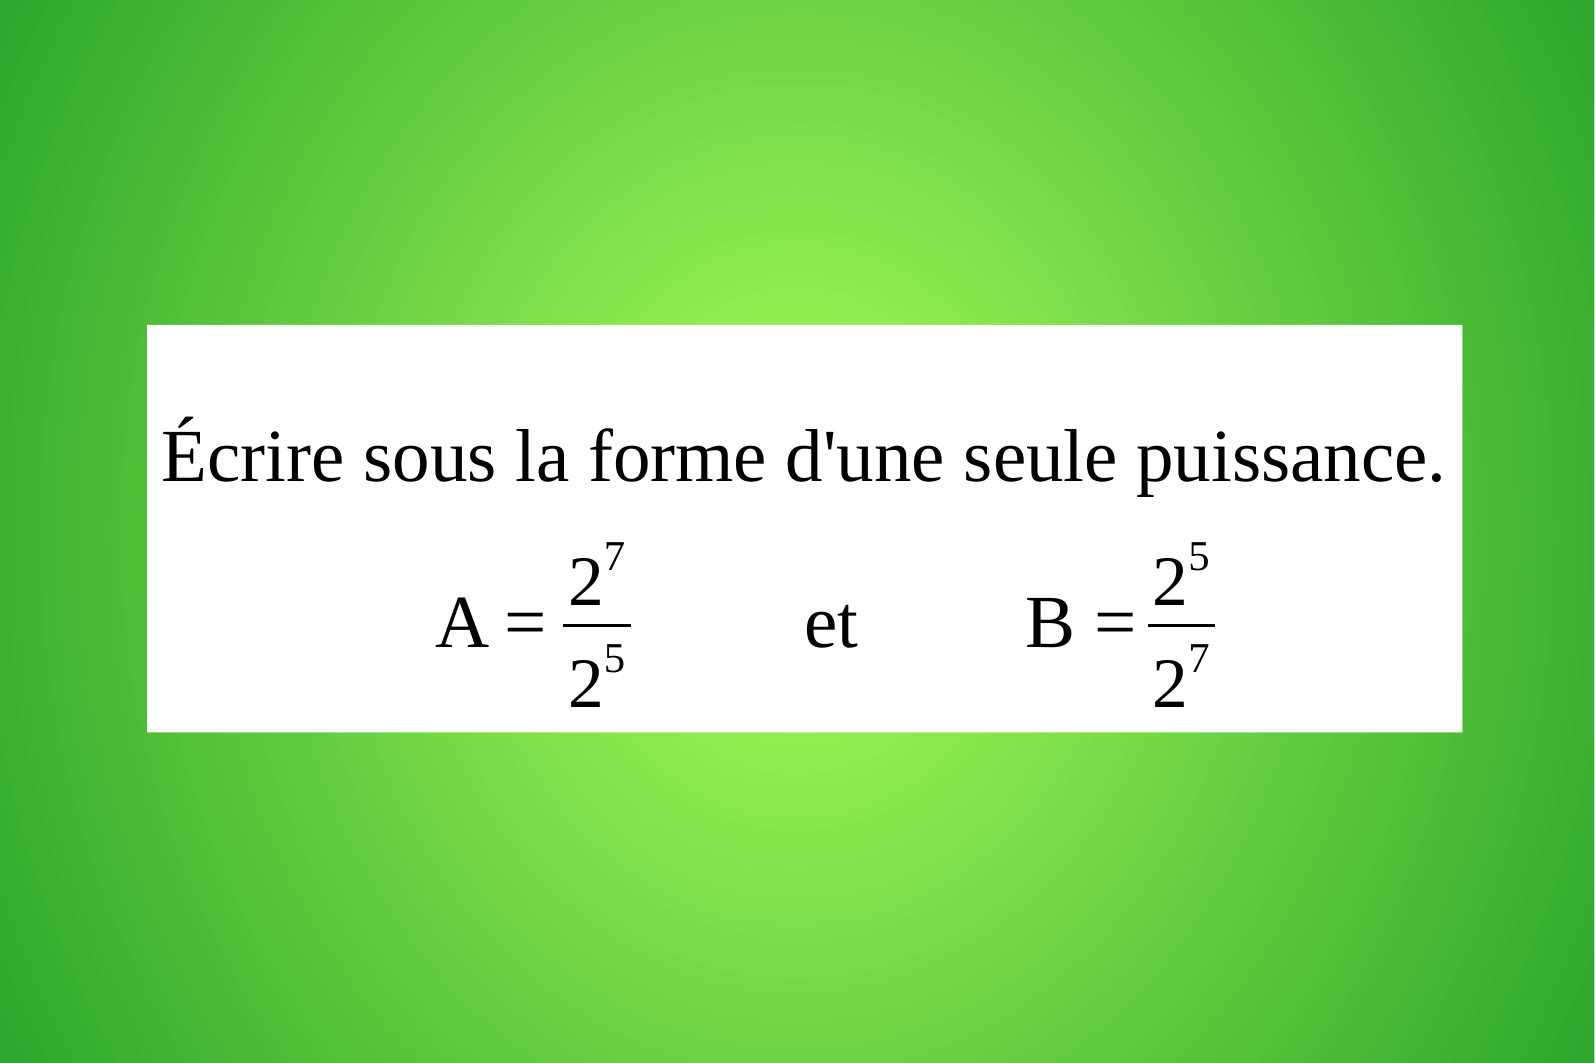

Écrire sous la forme d'une seule puissance.
A = 			et			B =